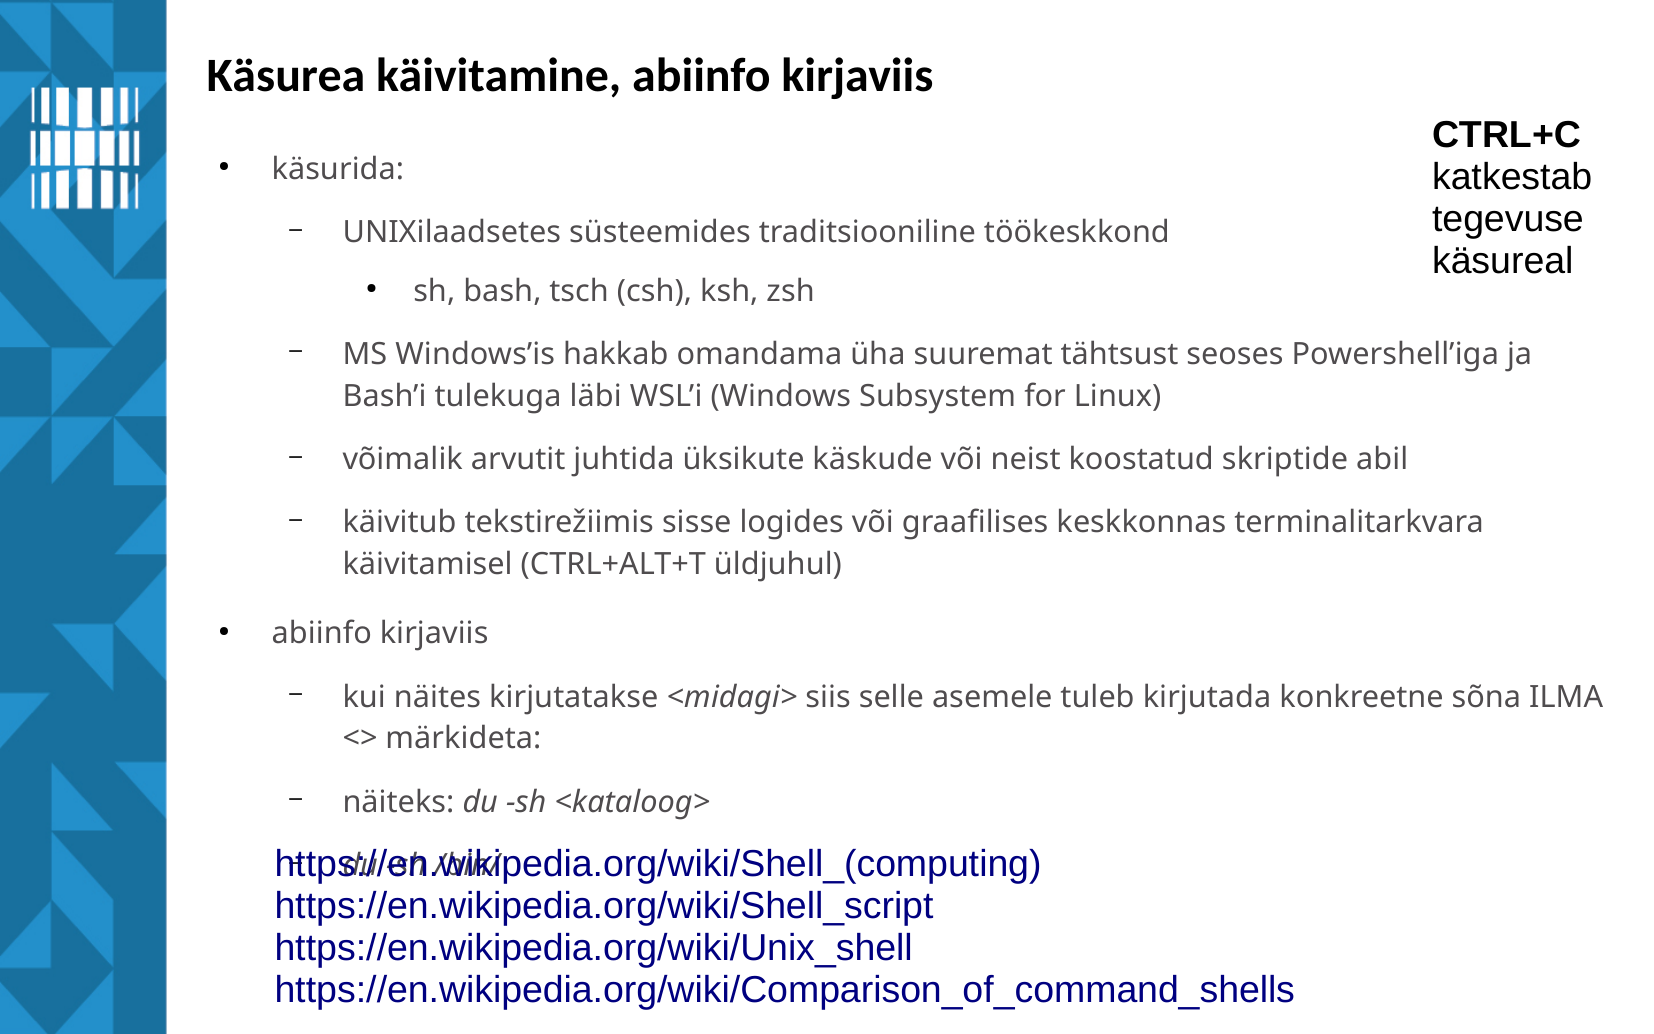

# Käsurea käivitamine, abiinfo kirjaviis
CTRL+C katkestab tegevuse käsureal
käsurida:
UNIXilaadsetes süsteemides traditsiooniline töökeskkond
sh, bash, tsch (csh), ksh, zsh
MS Windows’is hakkab omandama üha suuremat tähtsust seoses Powershell’iga ja Bash’i tulekuga läbi WSL’i (Windows Subsystem for Linux)
võimalik arvutit juhtida üksikute käskude või neist koostatud skriptide abil
käivitub tekstirežiimis sisse logides või graafilises keskkonnas terminalitarkvara käivitamisel (CTRL+ALT+T üldjuhul)
abiinfo kirjaviis
kui näites kirjutatakse <midagi> siis selle asemele tuleb kirjutada konkreetne sõna ILMA <> märkideta:
näiteks: du -sh <kataloog>
du -sh /bin/
https://en.wikipedia.org/wiki/Shell_(computing)
https://en.wikipedia.org/wiki/Shell_script
https://en.wikipedia.org/wiki/Unix_shell
https://en.wikipedia.org/wiki/Comparison_of_command_shells